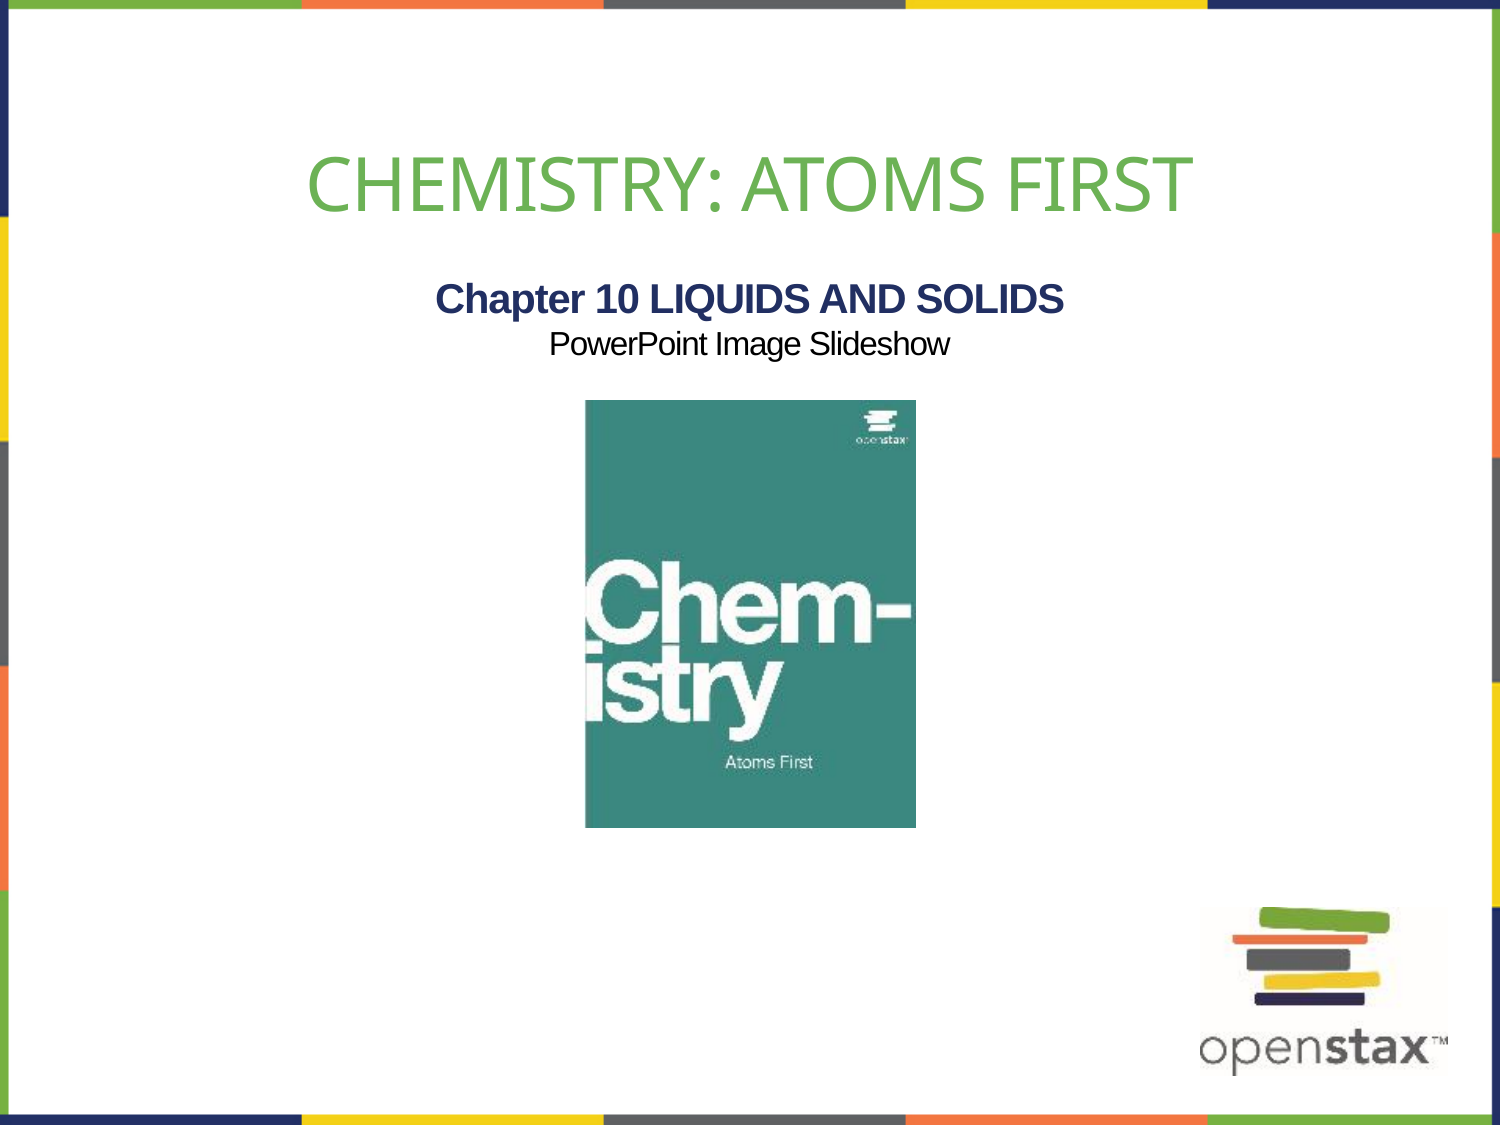

CHEMISTRY: Atoms First
Chapter 10 LIQUIDS AND SOLIDS
PowerPoint Image Slideshow